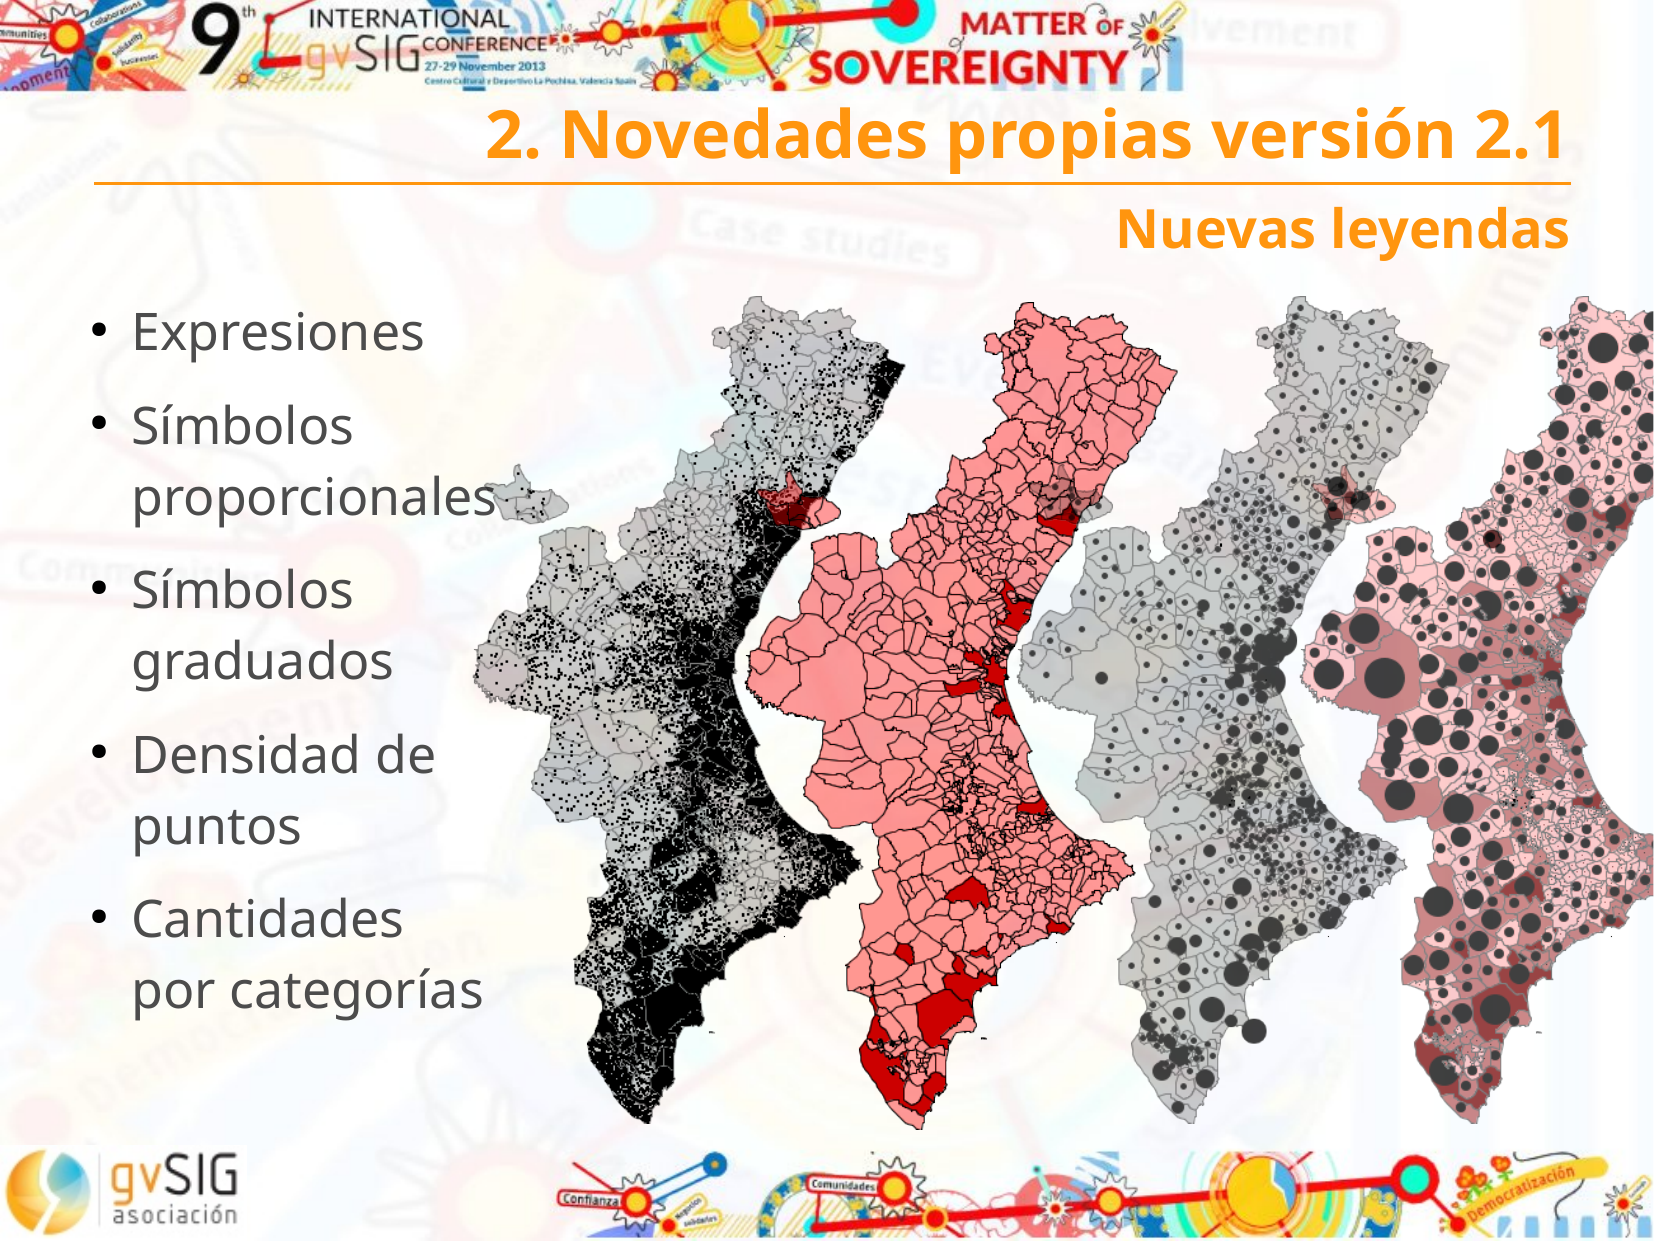

# 2. Novedades propias versión 2.1
Nuevas leyendas
Expresiones
Símbolos proporcionales
Símbolos graduados
Densidad de puntos
Cantidades por categorías